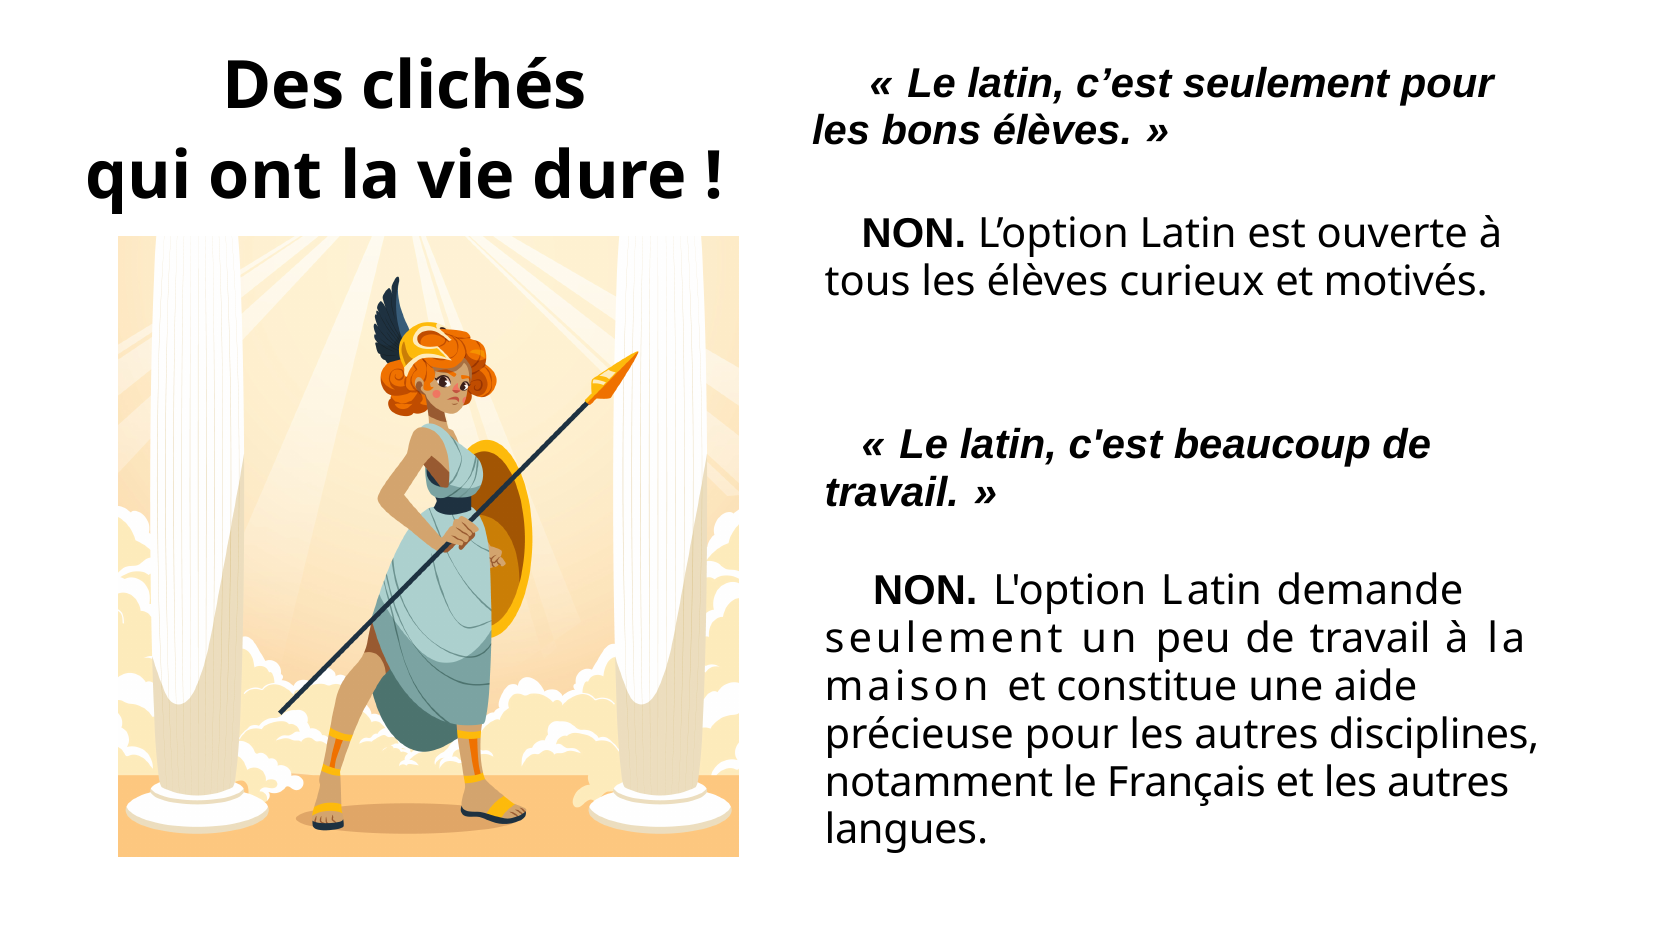

Des clichés
qui ont la vie dure !
 « Le latin, c’est seulement pour les bons élèves. »
NON. L’option Latin est ouverte à tous les élèves curieux et motivés.
« Le latin, c'est beaucoup de travail. »
NON. L'option Latin demande seulement un peu de travail à la maison et constitue une aide précieuse pour les autres disciplines, notamment le Français et les autres langues.